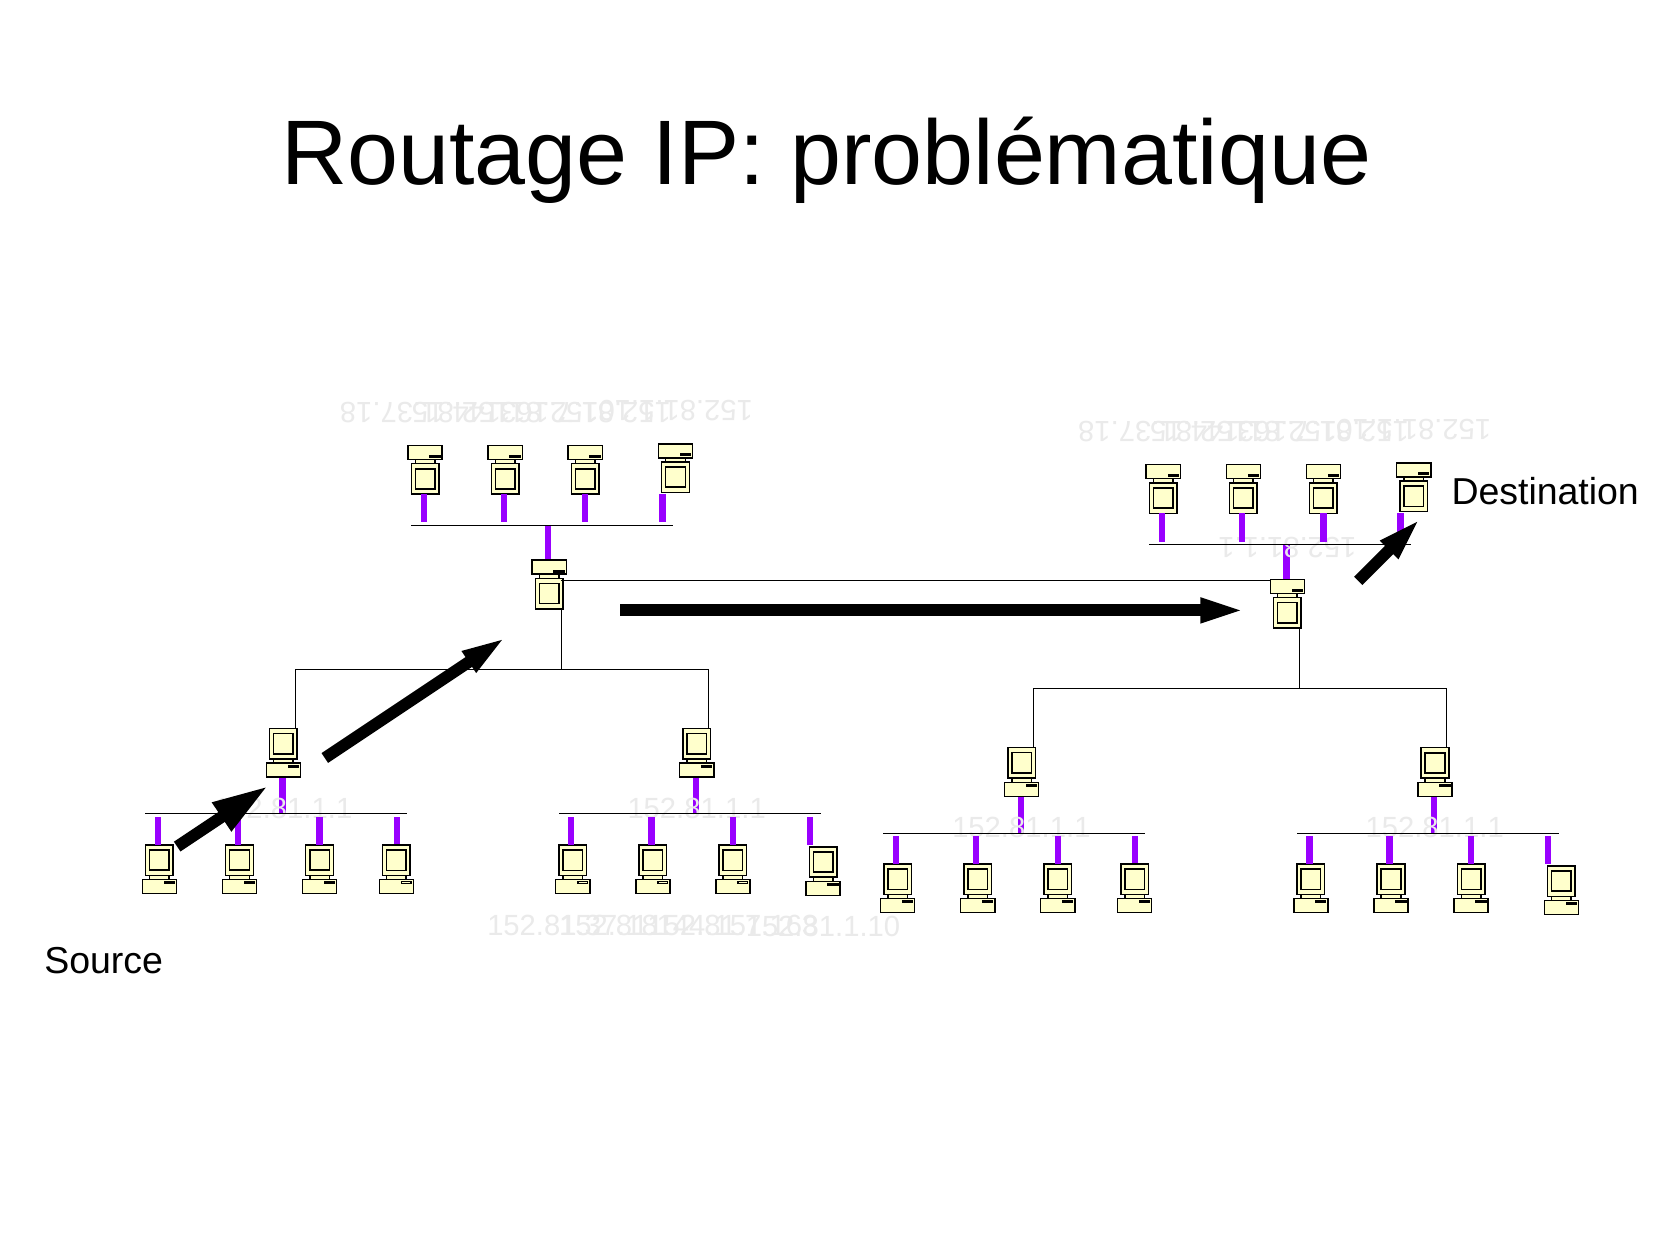

# Routage IP: problématique
152.81.1.10
152.81.7.163
152.81.37.18
152.81.144.15
152.81.1.10
152.81.7.163
152.81.37.18
152.81.144.15
Destination
152.81.1.1
152.81.1.1
152.81.1.1
152.81.1.1
152.81.1.1
152.81.37.18
152.81.144.15
152.81.7.163
152.81.1.10
Source